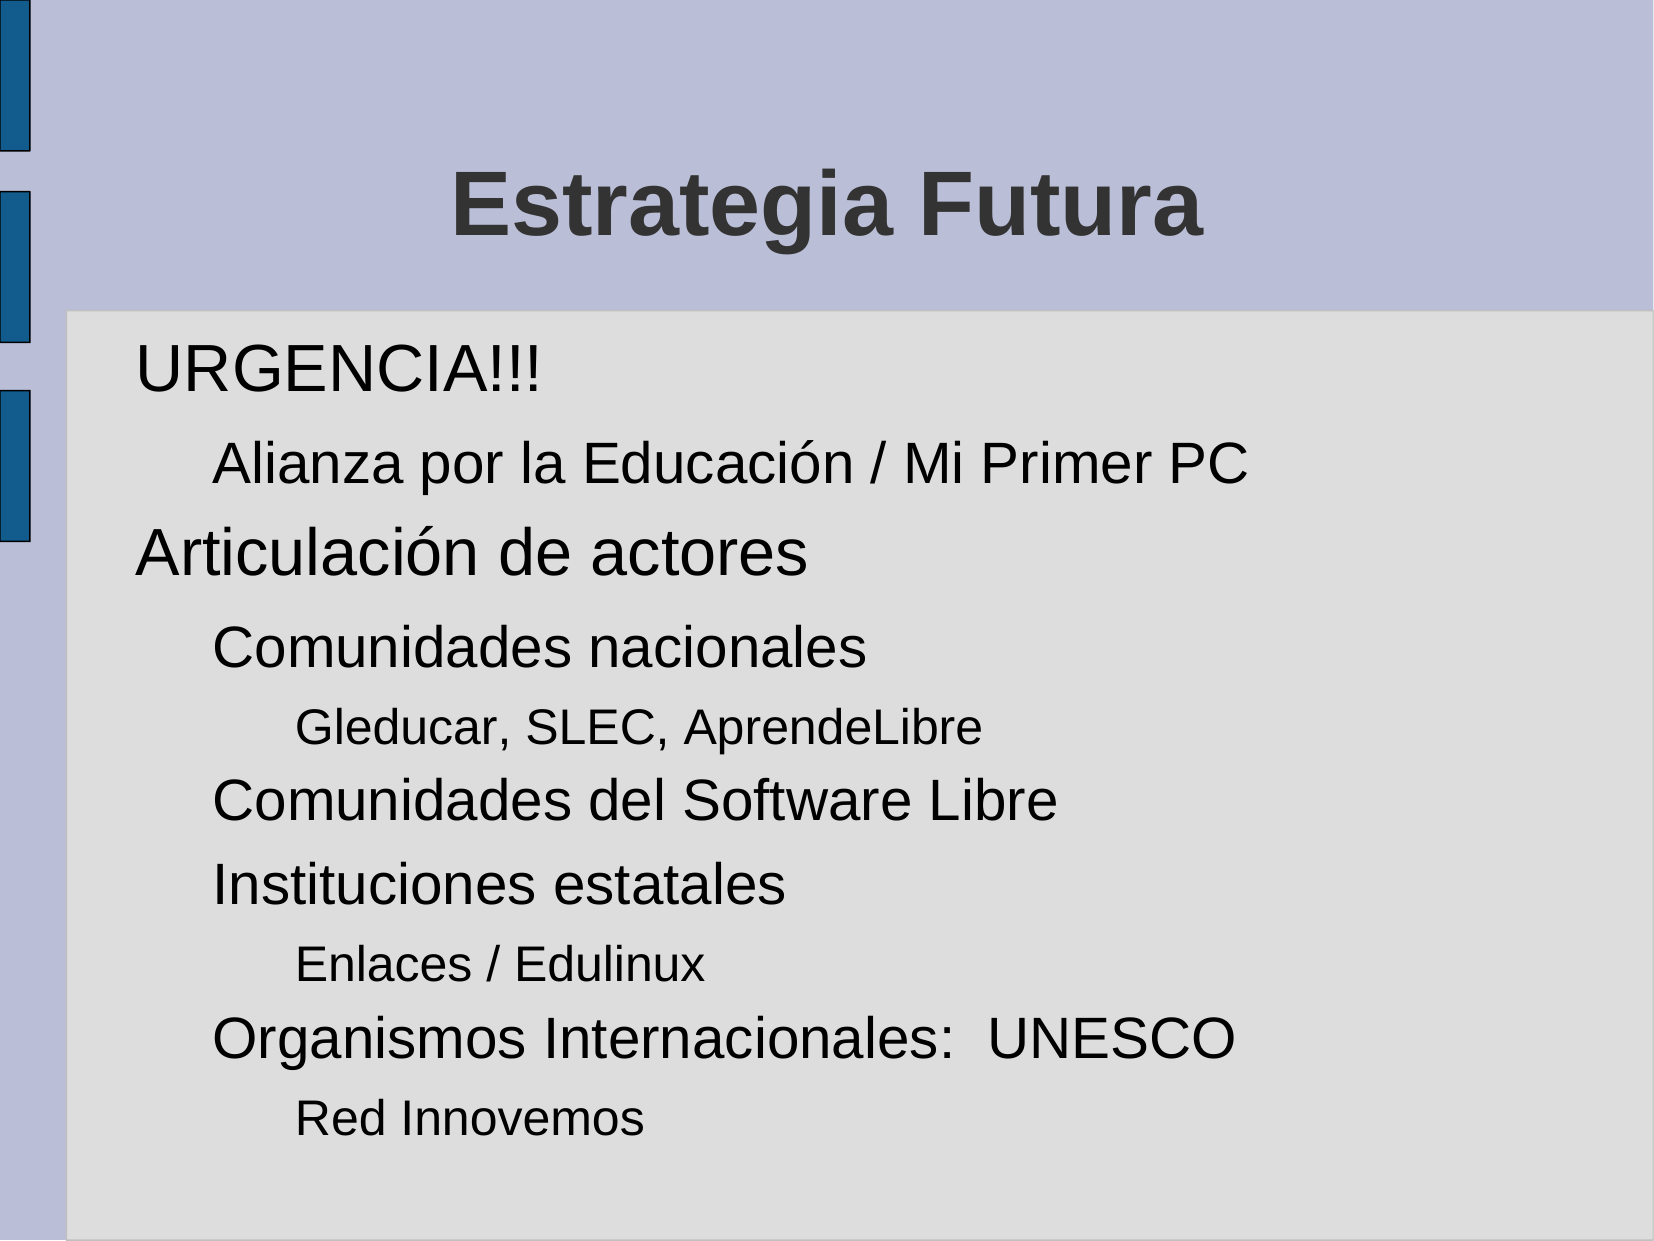

# Estrategia Futura
URGENCIA!!!
Alianza por la Educación / Mi Primer PC
Articulación de actores
Comunidades nacionales
Gleducar, SLEC, AprendeLibre
Comunidades del Software Libre
Instituciones estatales
Enlaces / Edulinux
Organismos Internacionales: UNESCO
Red Innovemos